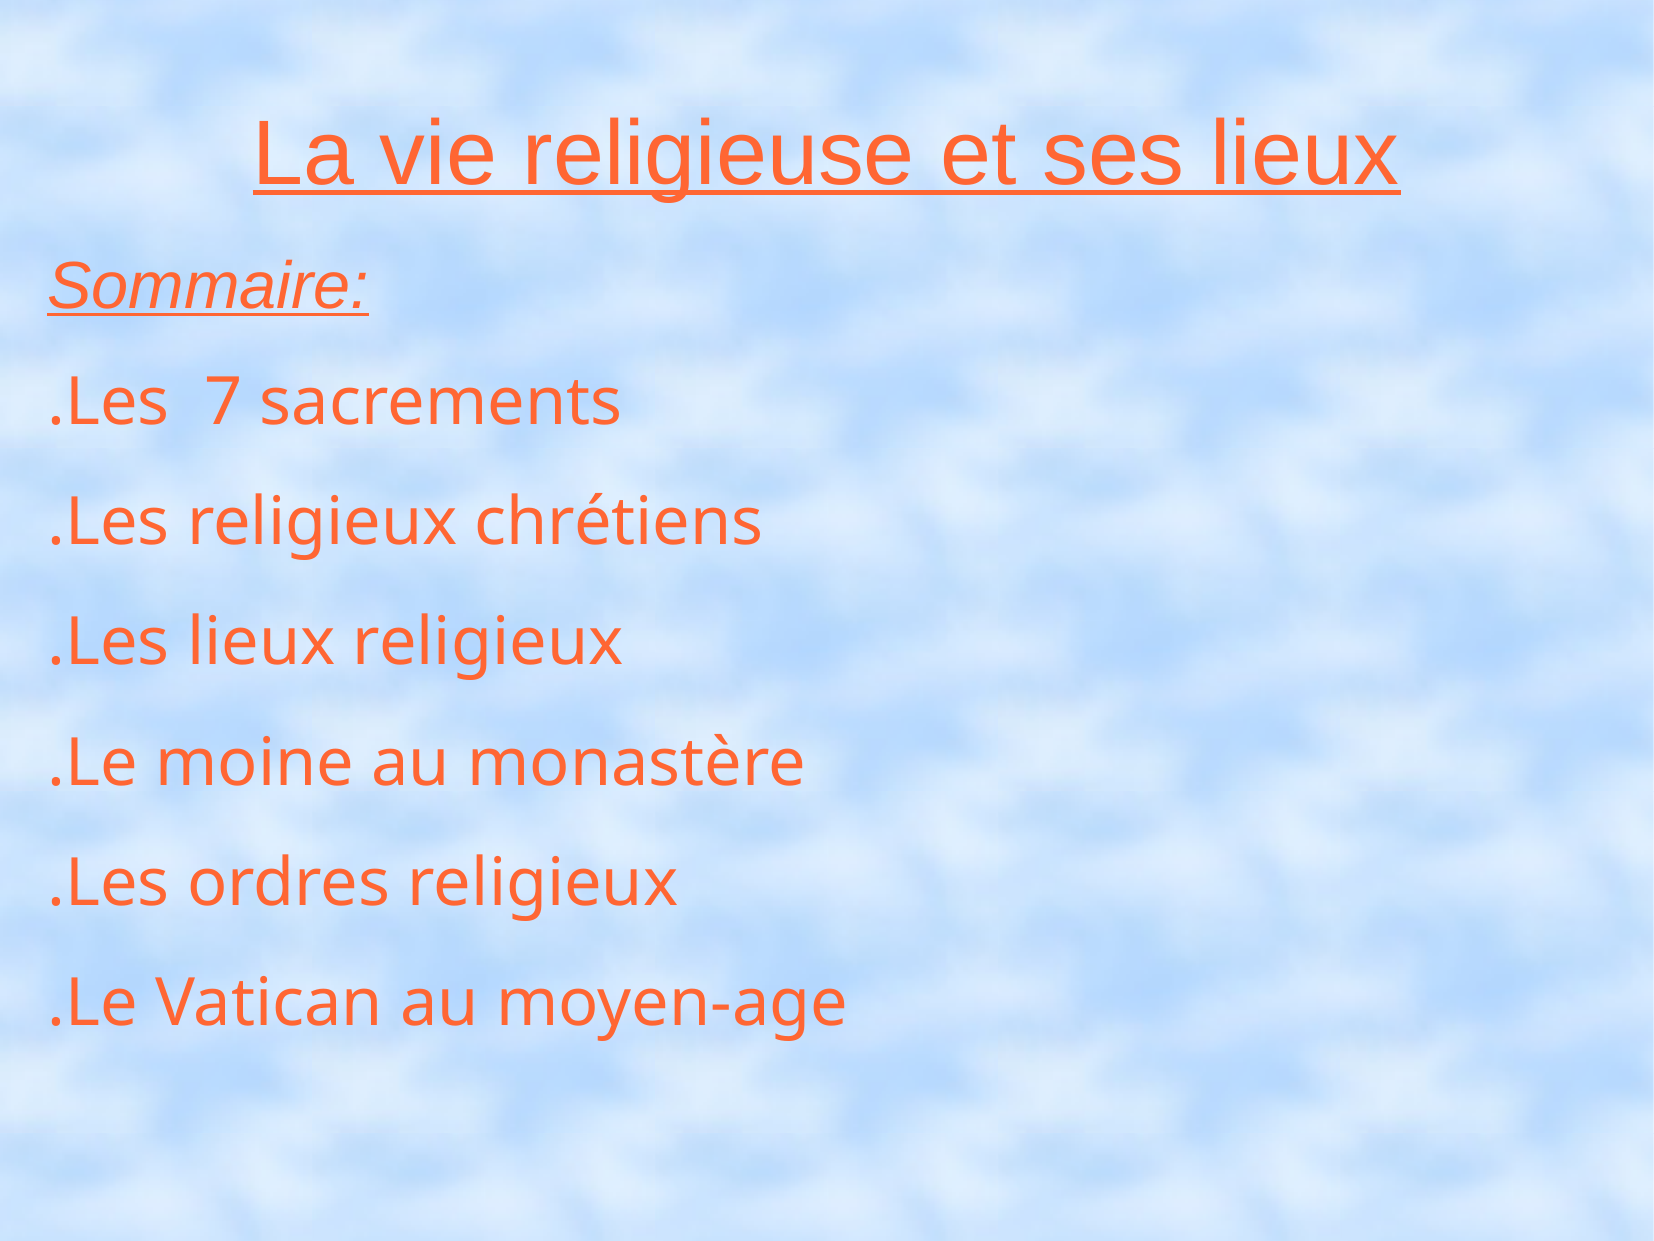

# La vie religieuse et ses lieux
Sommaire:
.Les 7 sacrements
.Les religieux chrétiens
.Les lieux religieux
.Le moine au monastère
.Les ordres religieux
.Le Vatican au moyen-age